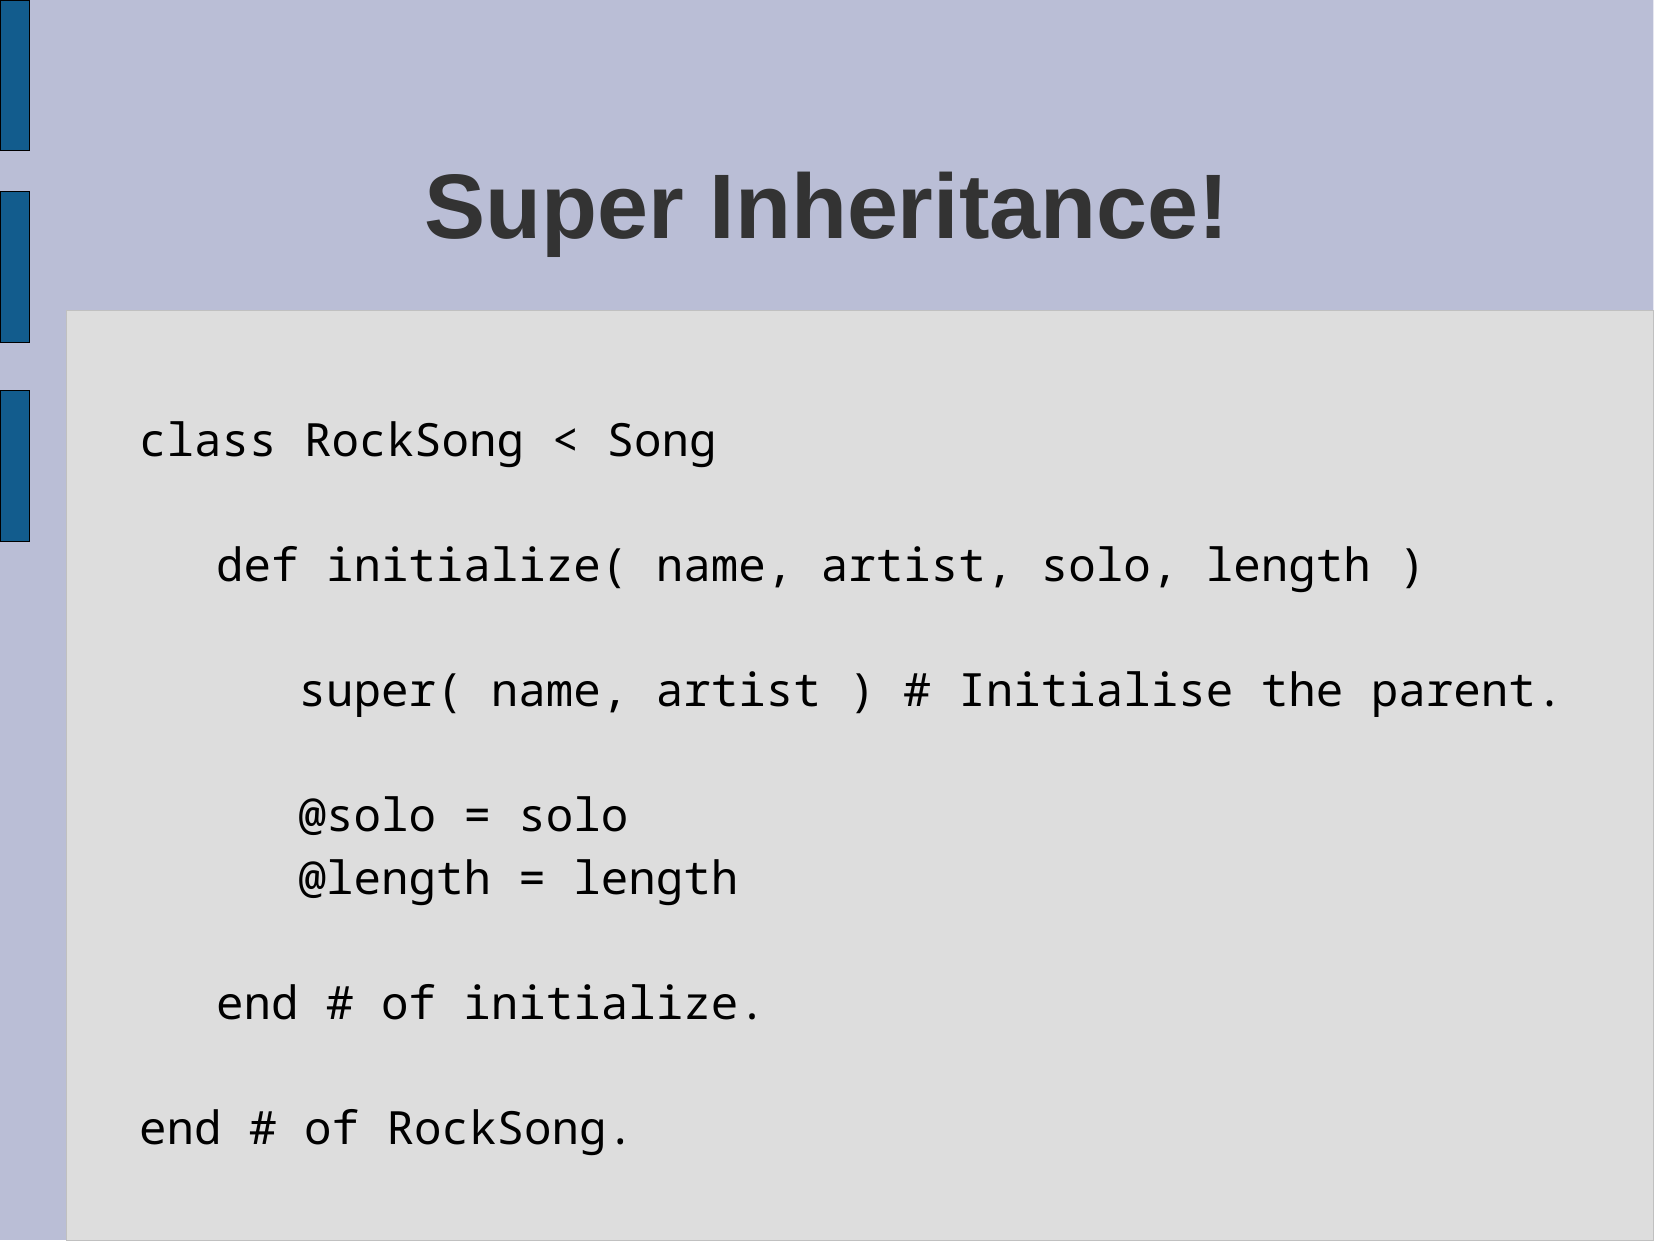

#
Super Inheritance!
class RockSong < Song
def initialize( name, artist, solo, length )
super( name, artist ) # Initialise the parent.
@solo = solo
@length = length
end # of initialize.
end # of RockSong.